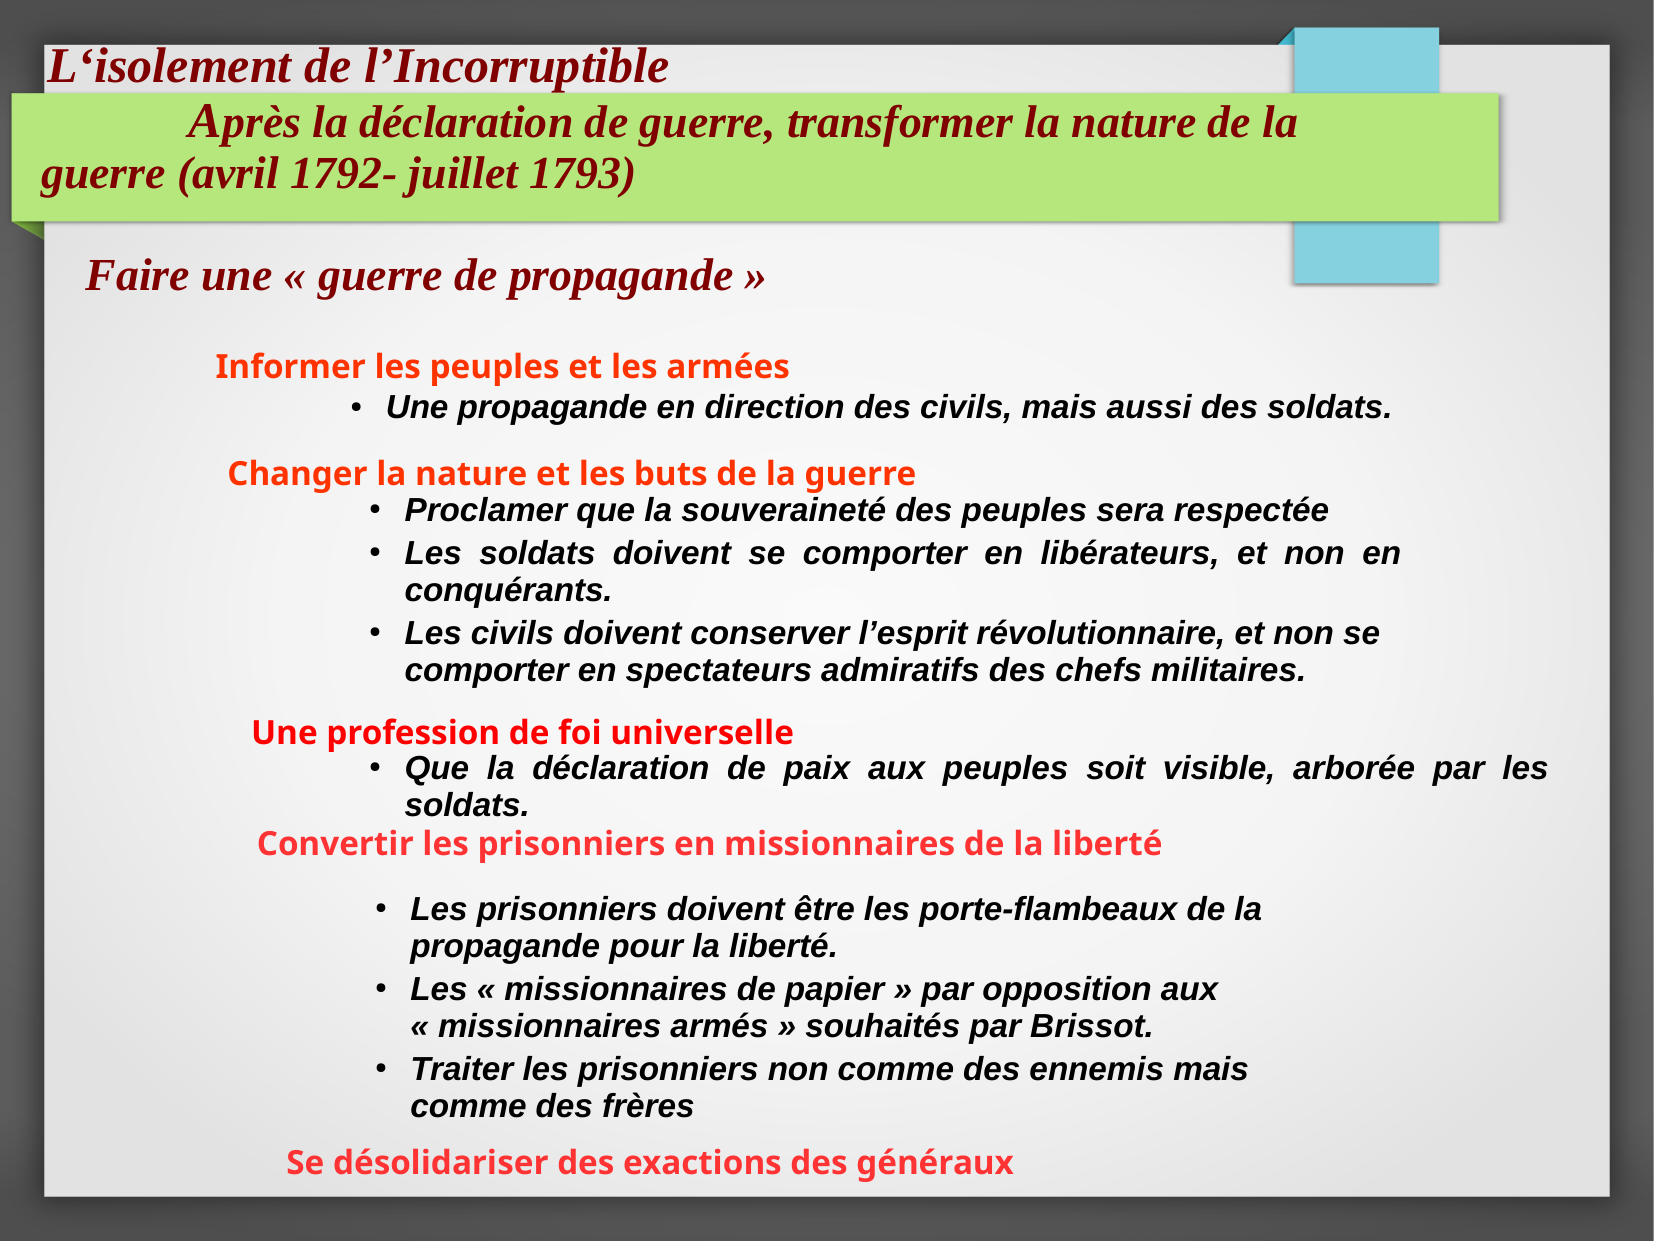

# L‘isolement de l’Incorruptible Après la déclaration de guerre, transformer la nature de la guerre (avril 1792- juillet 1793)
Faire une « guerre de propagande »
Informer les peuples et les armées
Une propagande en direction des civils, mais aussi des soldats.
Changer la nature et les buts de la guerre
Proclamer que la souveraineté des peuples sera respectée
Les soldats doivent se comporter en libérateurs, et non en conquérants.
Les civils doivent conserver l’esprit révolutionnaire, et non se comporter en spectateurs admiratifs des chefs militaires.
Une profession de foi universelle
Que la déclaration de paix aux peuples soit visible, arborée par les soldats.
Convertir les prisonniers en missionnaires de la liberté
Les prisonniers doivent être les porte-flambeaux de la propagande pour la liberté.
Les « missionnaires de papier » par opposition aux « missionnaires armés » souhaités par Brissot.
Traiter les prisonniers non comme des ennemis mais comme des frères
Se désolidariser des exactions des généraux